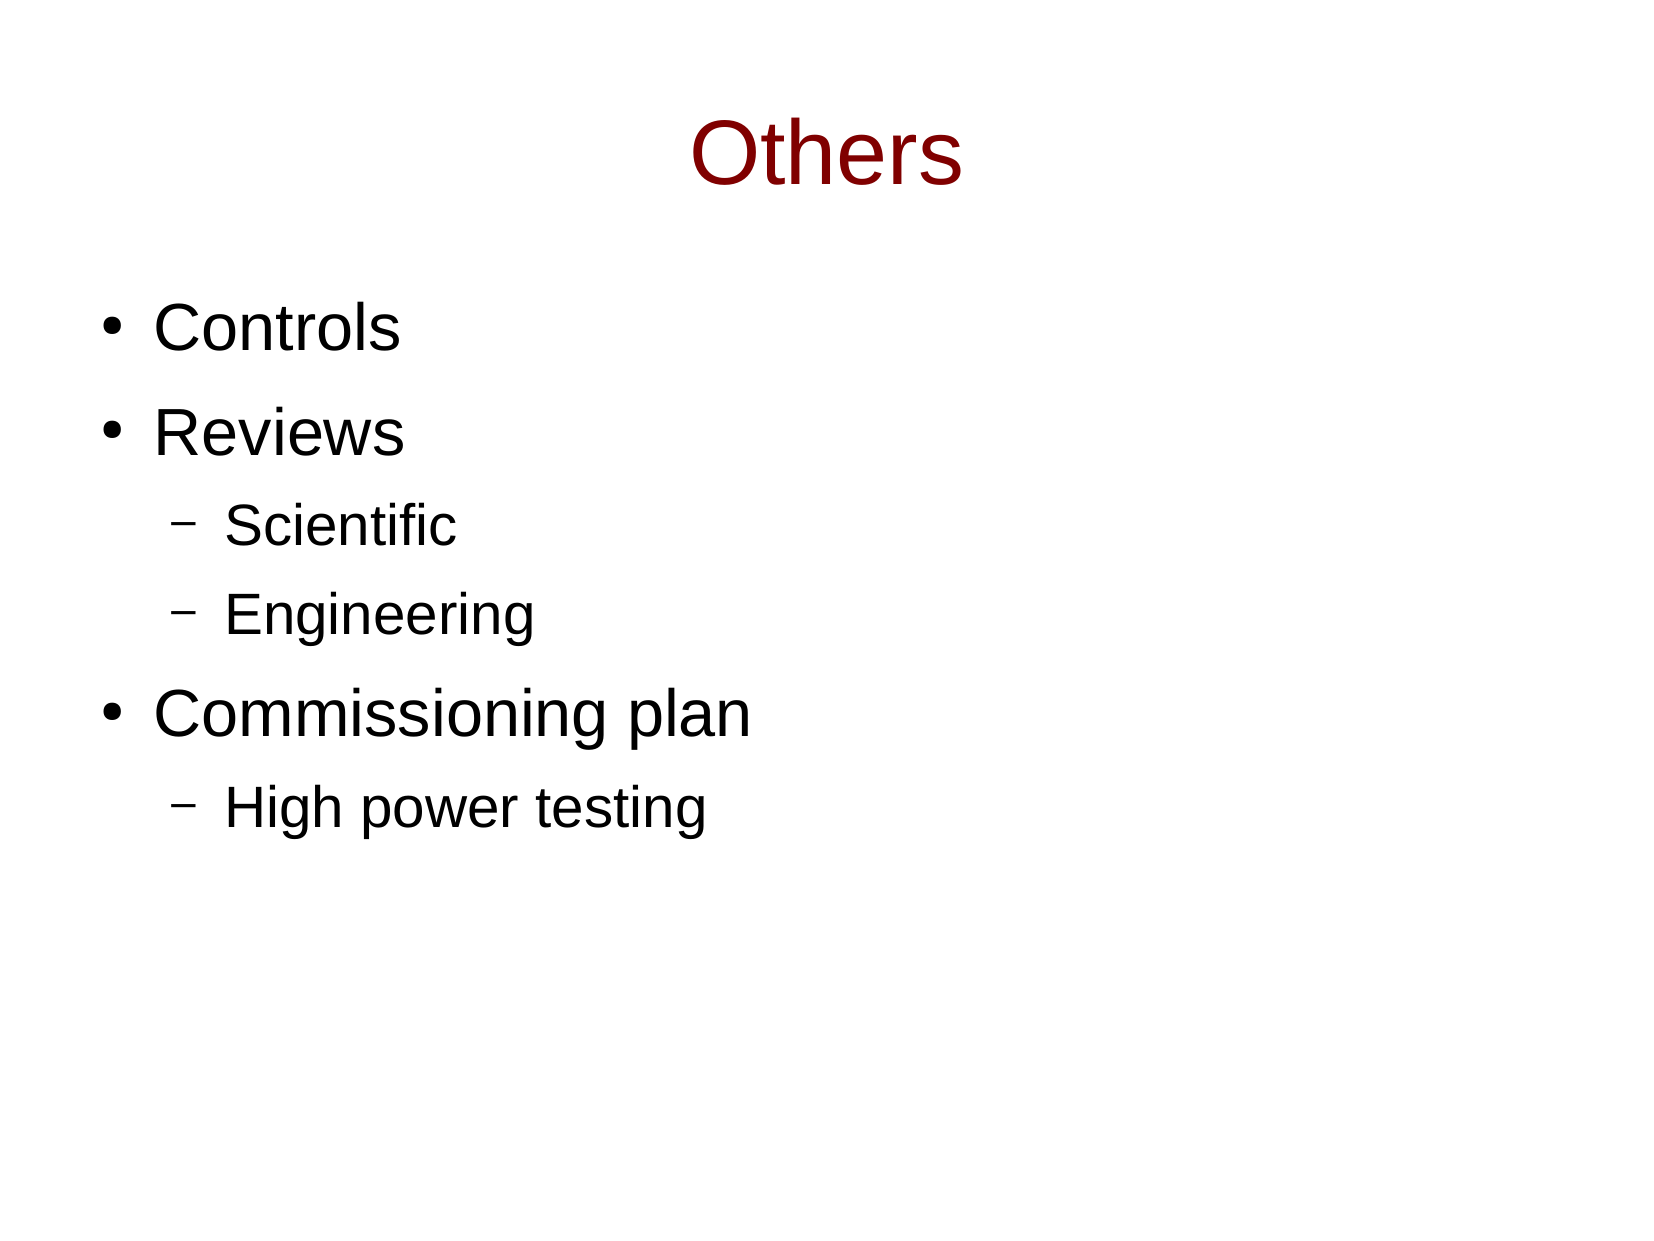

# Others
Controls
Reviews
Scientific
Engineering
Commissioning plan
High power testing